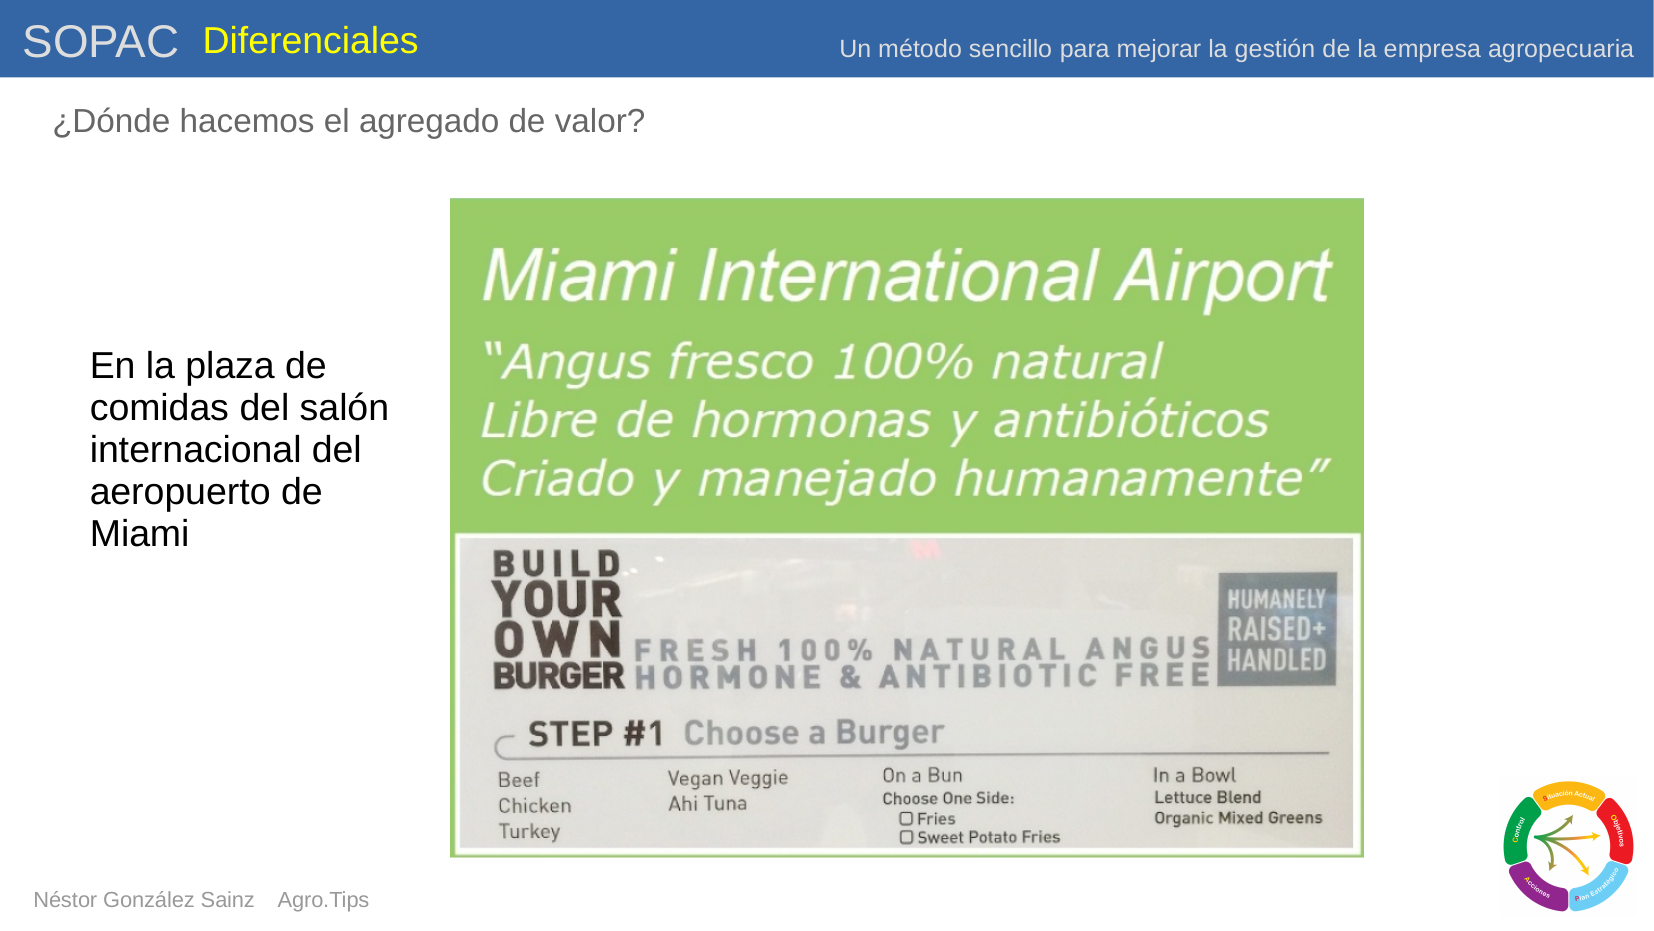

Diferenciales
¿Dónde hacemos el agregado de valor?
En la plaza de comidas del salón internacional del aeropuerto de Miami